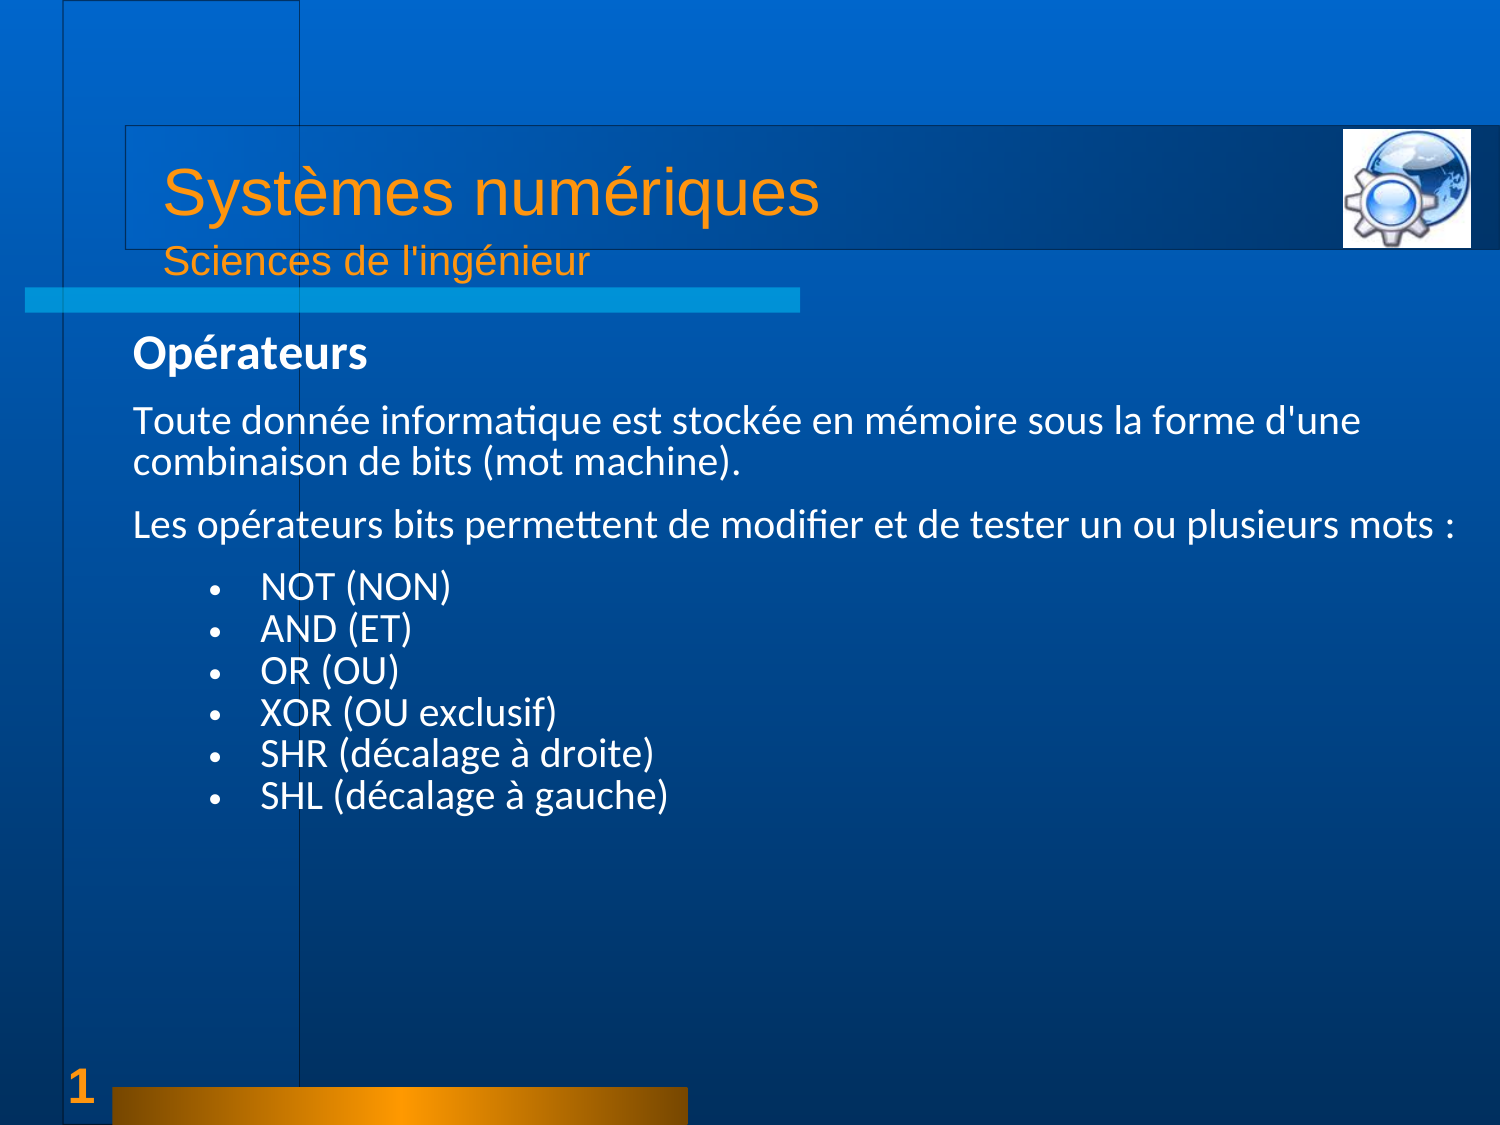

Opérateurs
Toute donnée informatique est stockée en mémoire sous la forme d'une combinaison de bits (mot machine).
Les opérateurs bits permettent de modifier et de tester un ou plusieurs mots :
 NOT (NON)
 AND (ET)
 OR (OU)
 XOR (OU exclusif)
 SHR (décalage à droite)
 SHL (décalage à gauche)